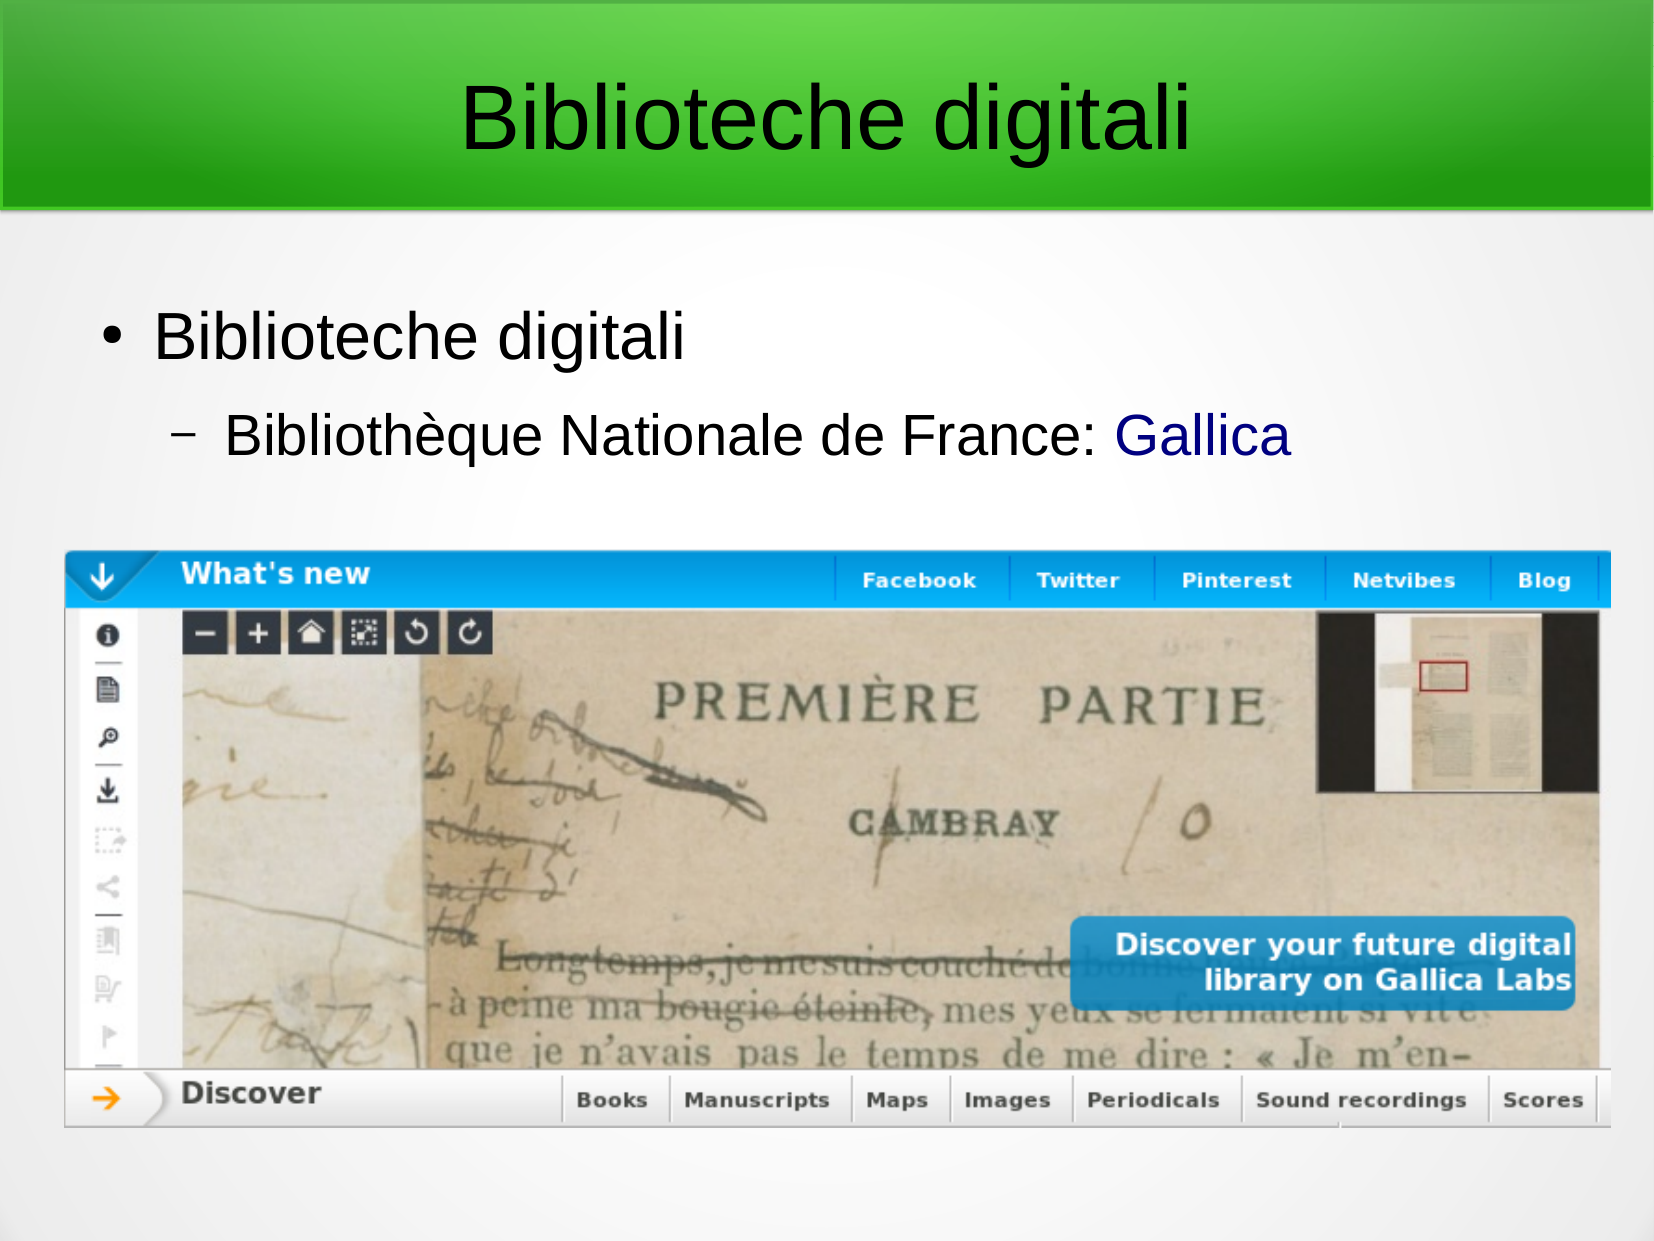

# Biblioteche digitali
Biblioteche digitali
Bibliothèque Nationale de France: Gallica